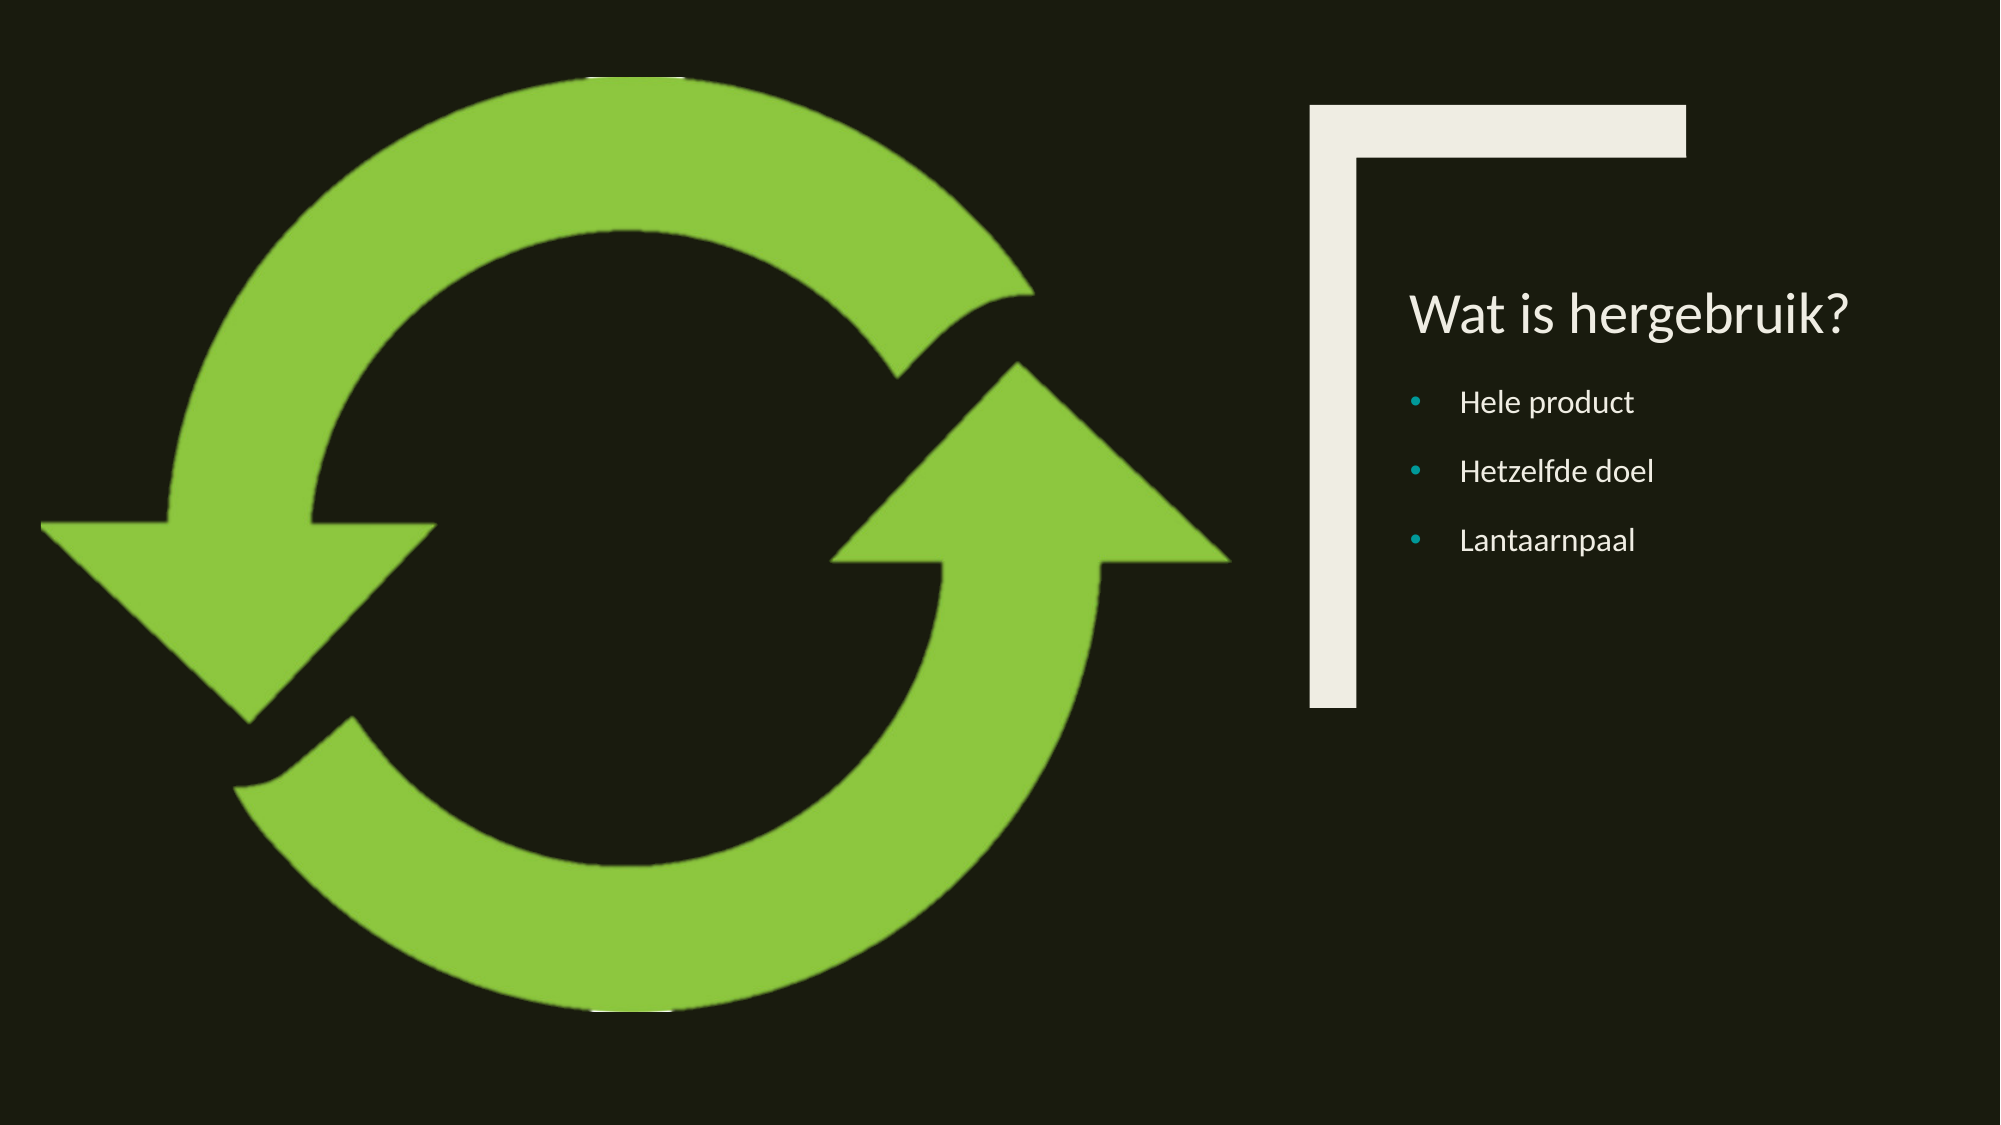

# Wat is hergebruik?
Hele product
Hetzelfde doel
Lantaarnpaal